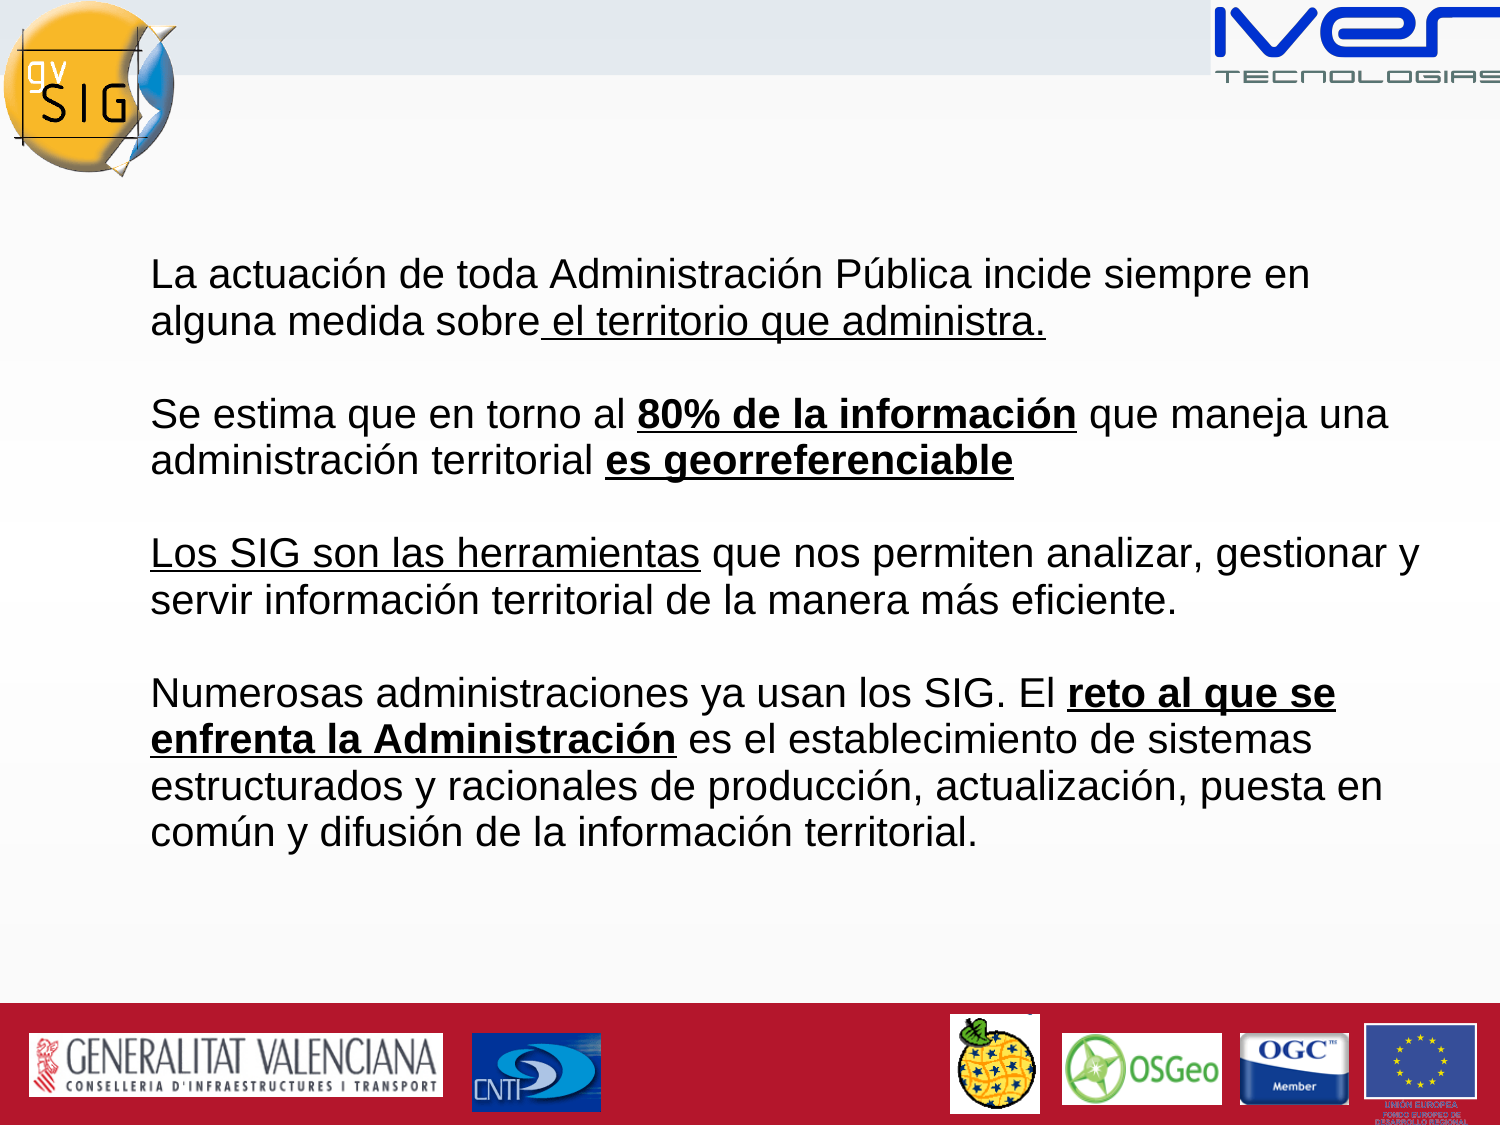

La actuación de toda Administración Pública incide siempre en alguna medida sobre el territorio que administra.
Se estima que en torno al 80% de la información que maneja una administración territorial es georreferenciable
Los SIG son las herramientas que nos permiten analizar, gestionar y servir información territorial de la manera más eficiente.
Numerosas administraciones ya usan los SIG. El reto al que se enfrenta la Administración es el establecimiento de sistemas estructurados y racionales de producción, actualización, puesta en común y difusión de la información territorial.